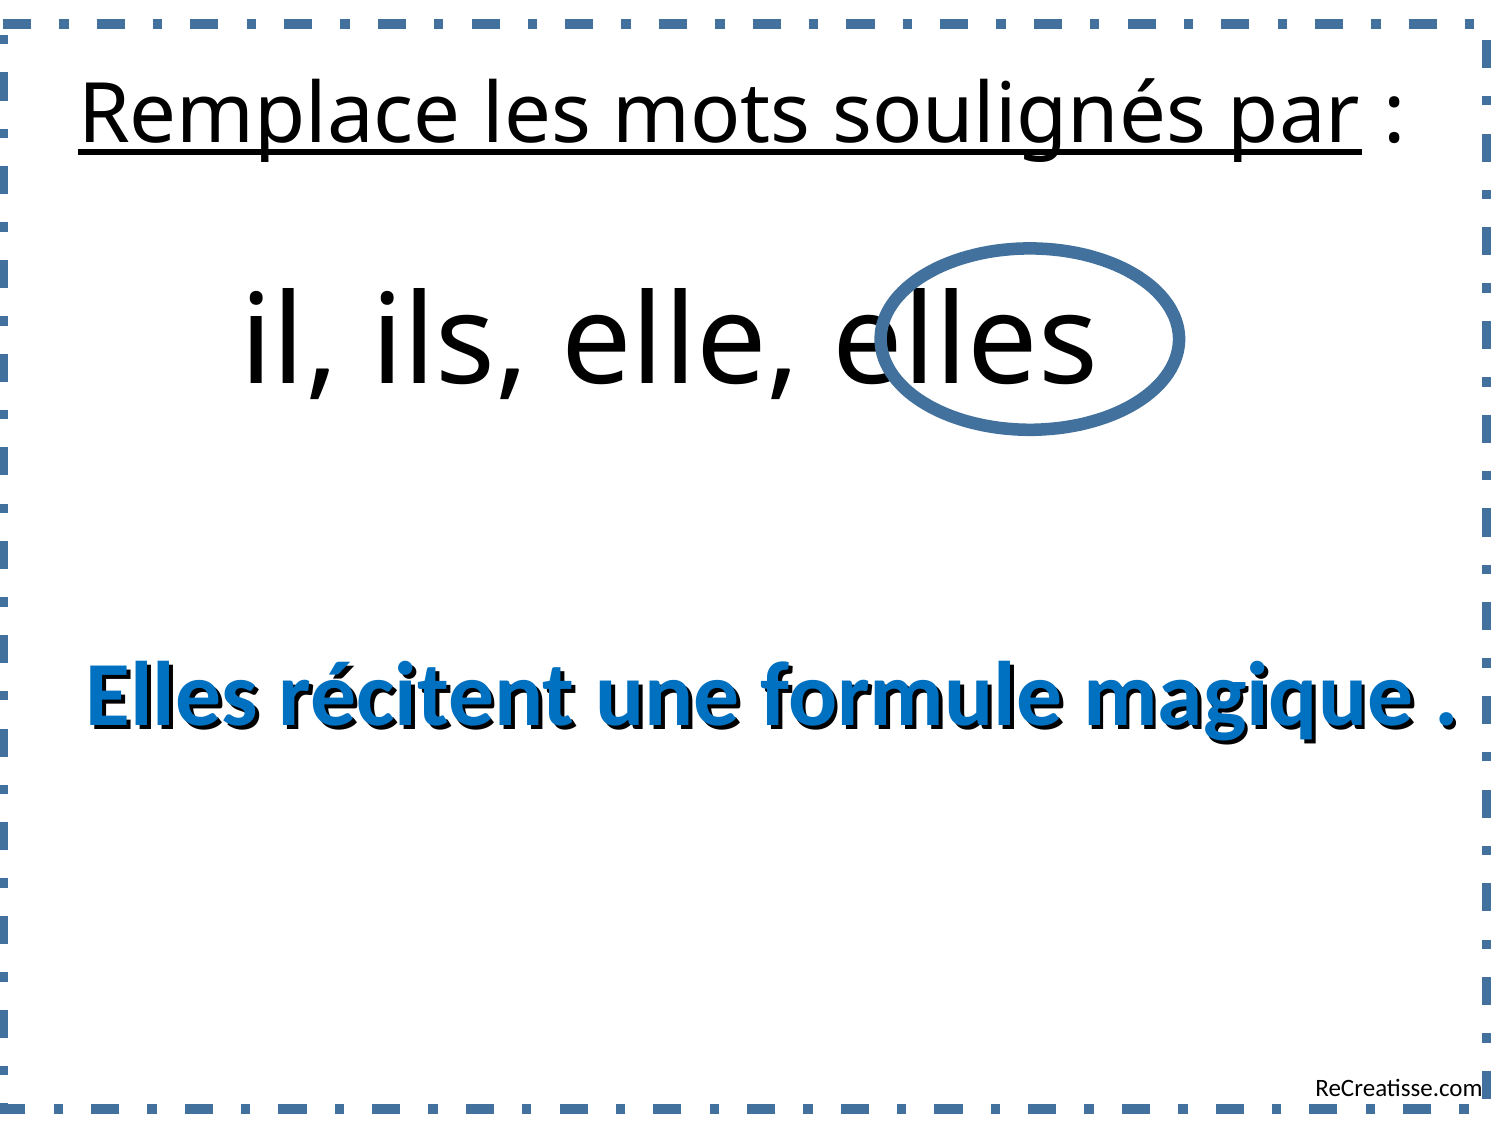

Remplace les mots soulignés par :
 il, ils, elle, elles
Elles récitent une formule magique .
ReCreatisse.com